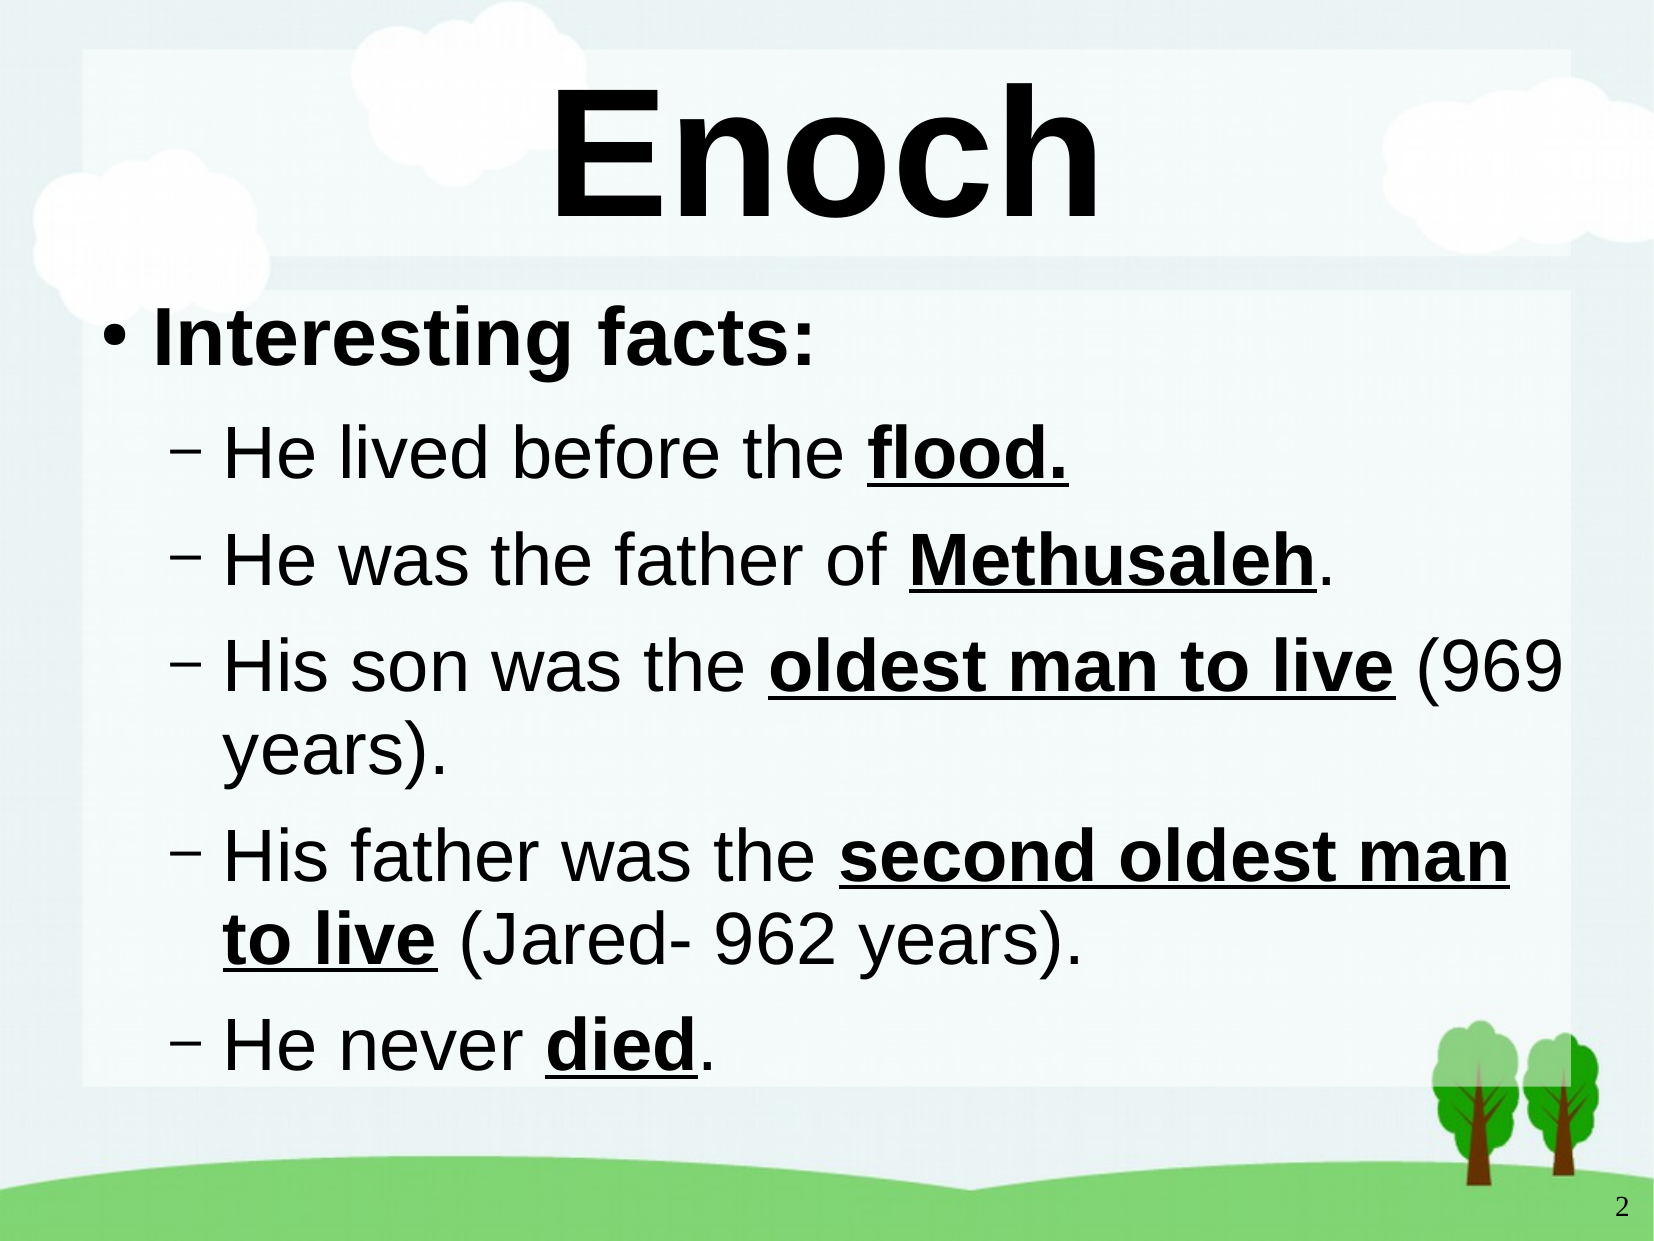

# Enoch
Interesting facts:
He lived before the flood.
He was the father of Methusaleh.
His son was the oldest man to live (969 years).
His father was the second oldest man to live (Jared- 962 years).
He never died.
2